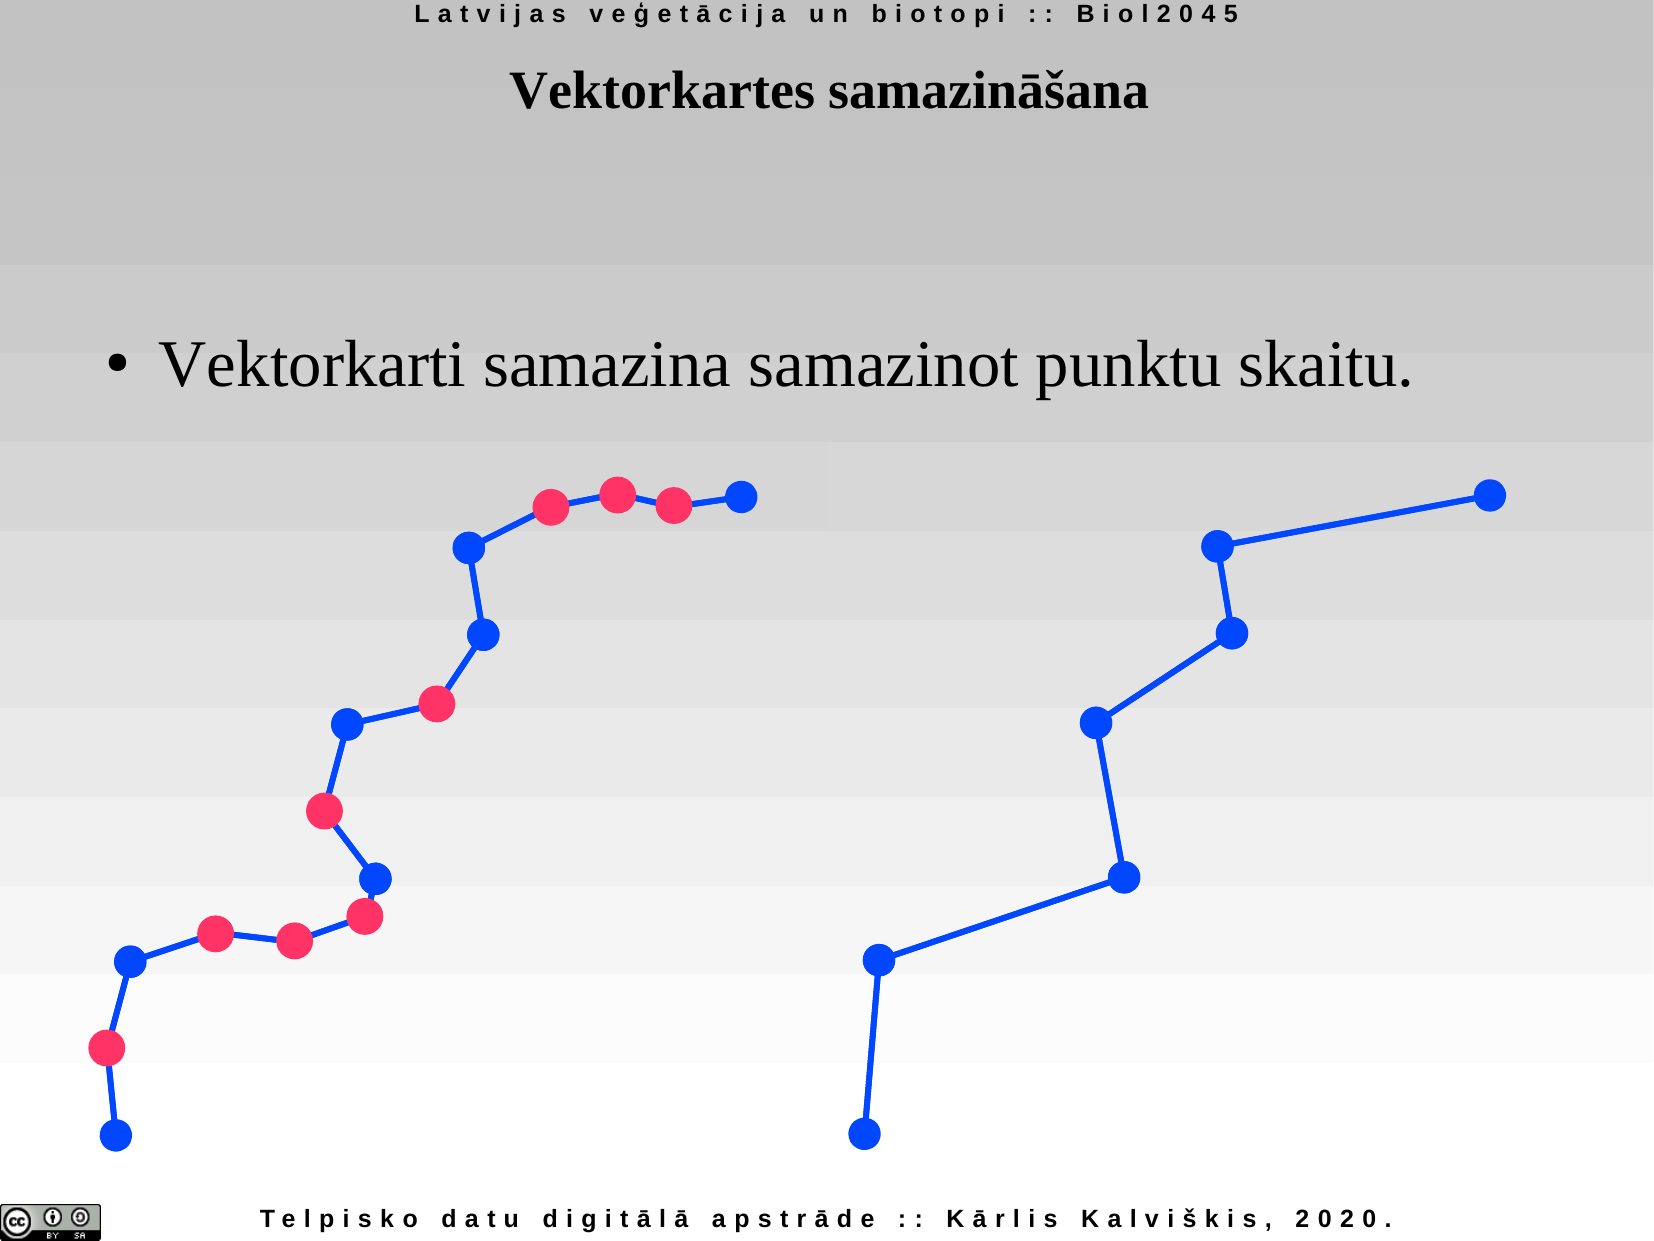

# Vektorkartes samazināšana
Vektorkarti samazina samazinot punktu skaitu.